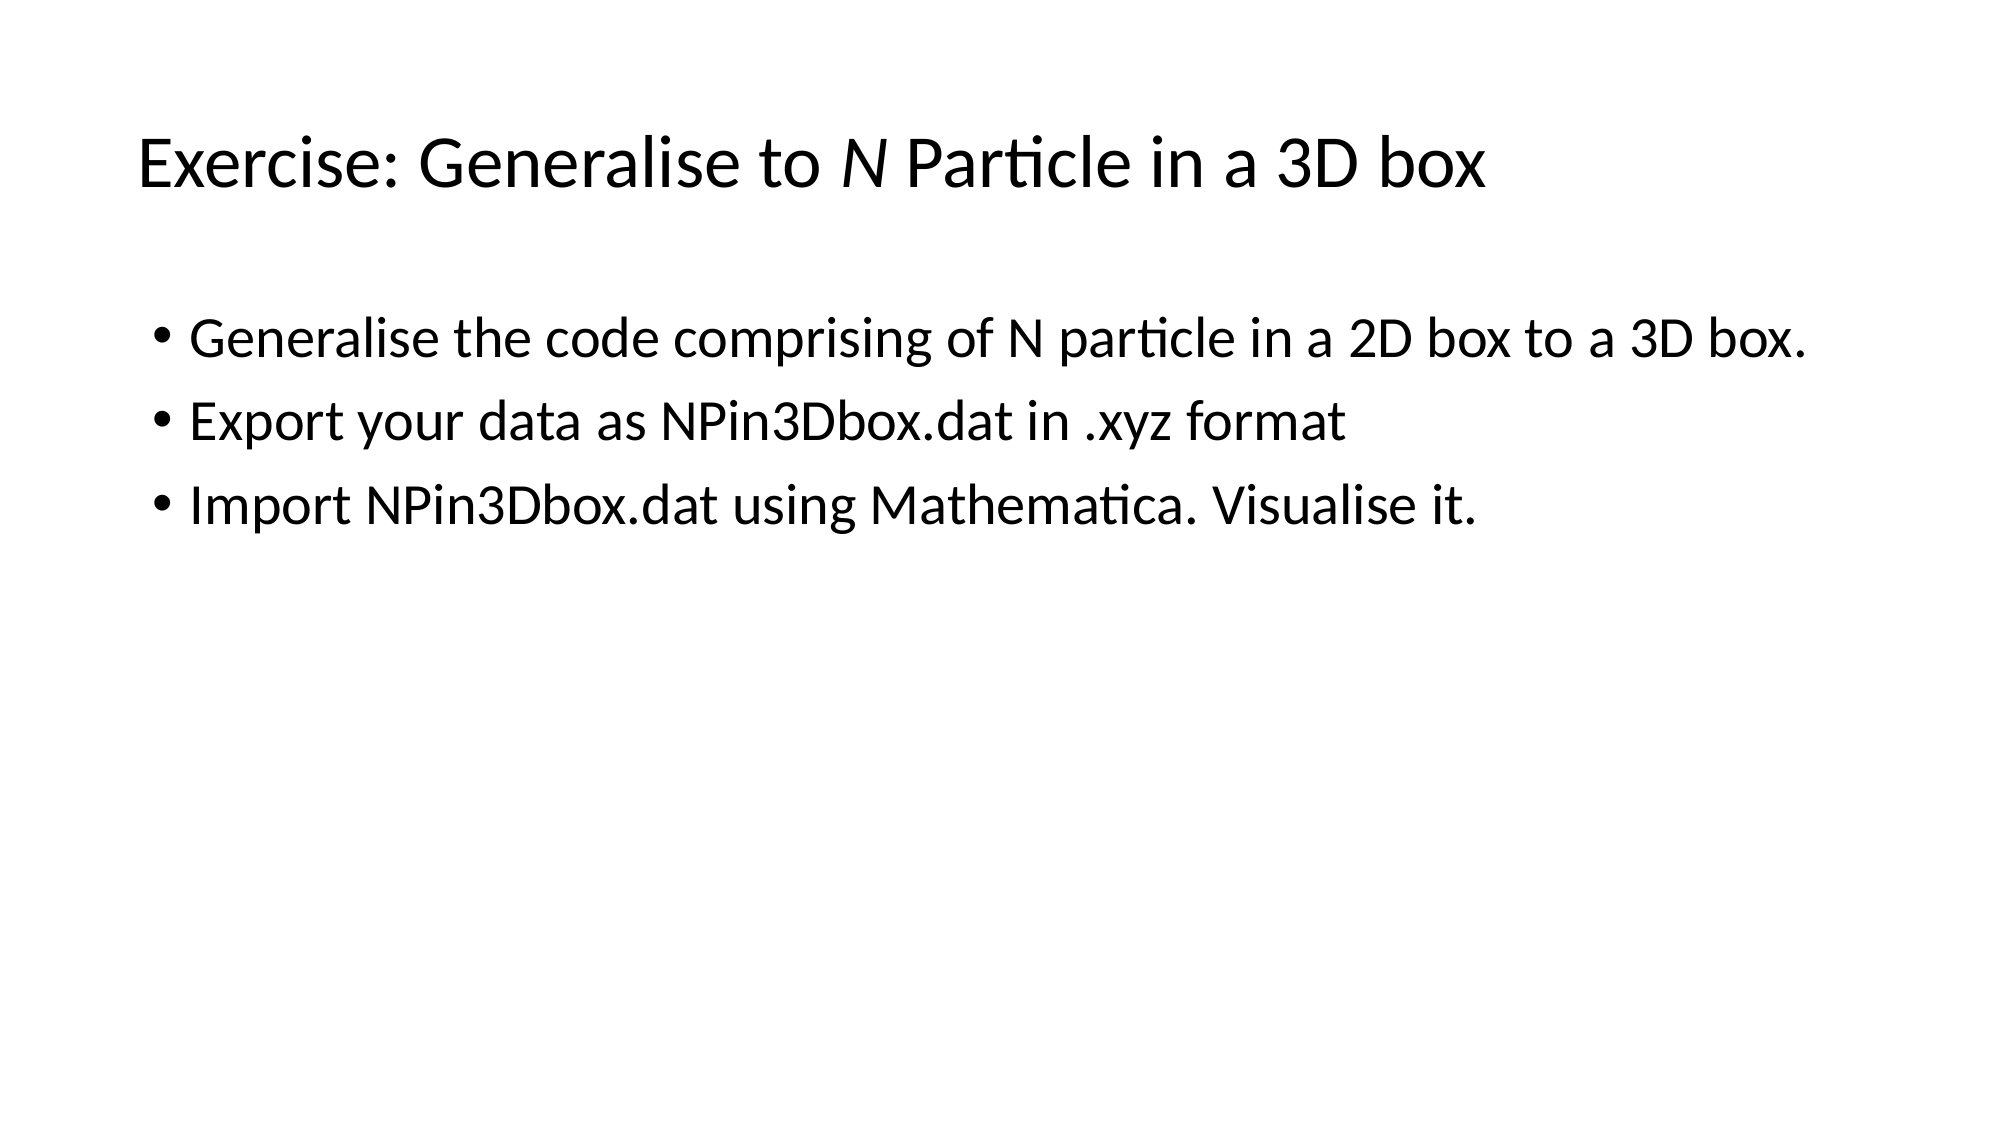

Exercise: Generalise to N Particle in a 3D box
# Generalise the code comprising of N particle in a 2D box to a 3D box.
Export your data as NPin3Dbox.dat in .xyz format
Import NPin3Dbox.dat using Mathematica. Visualise it.